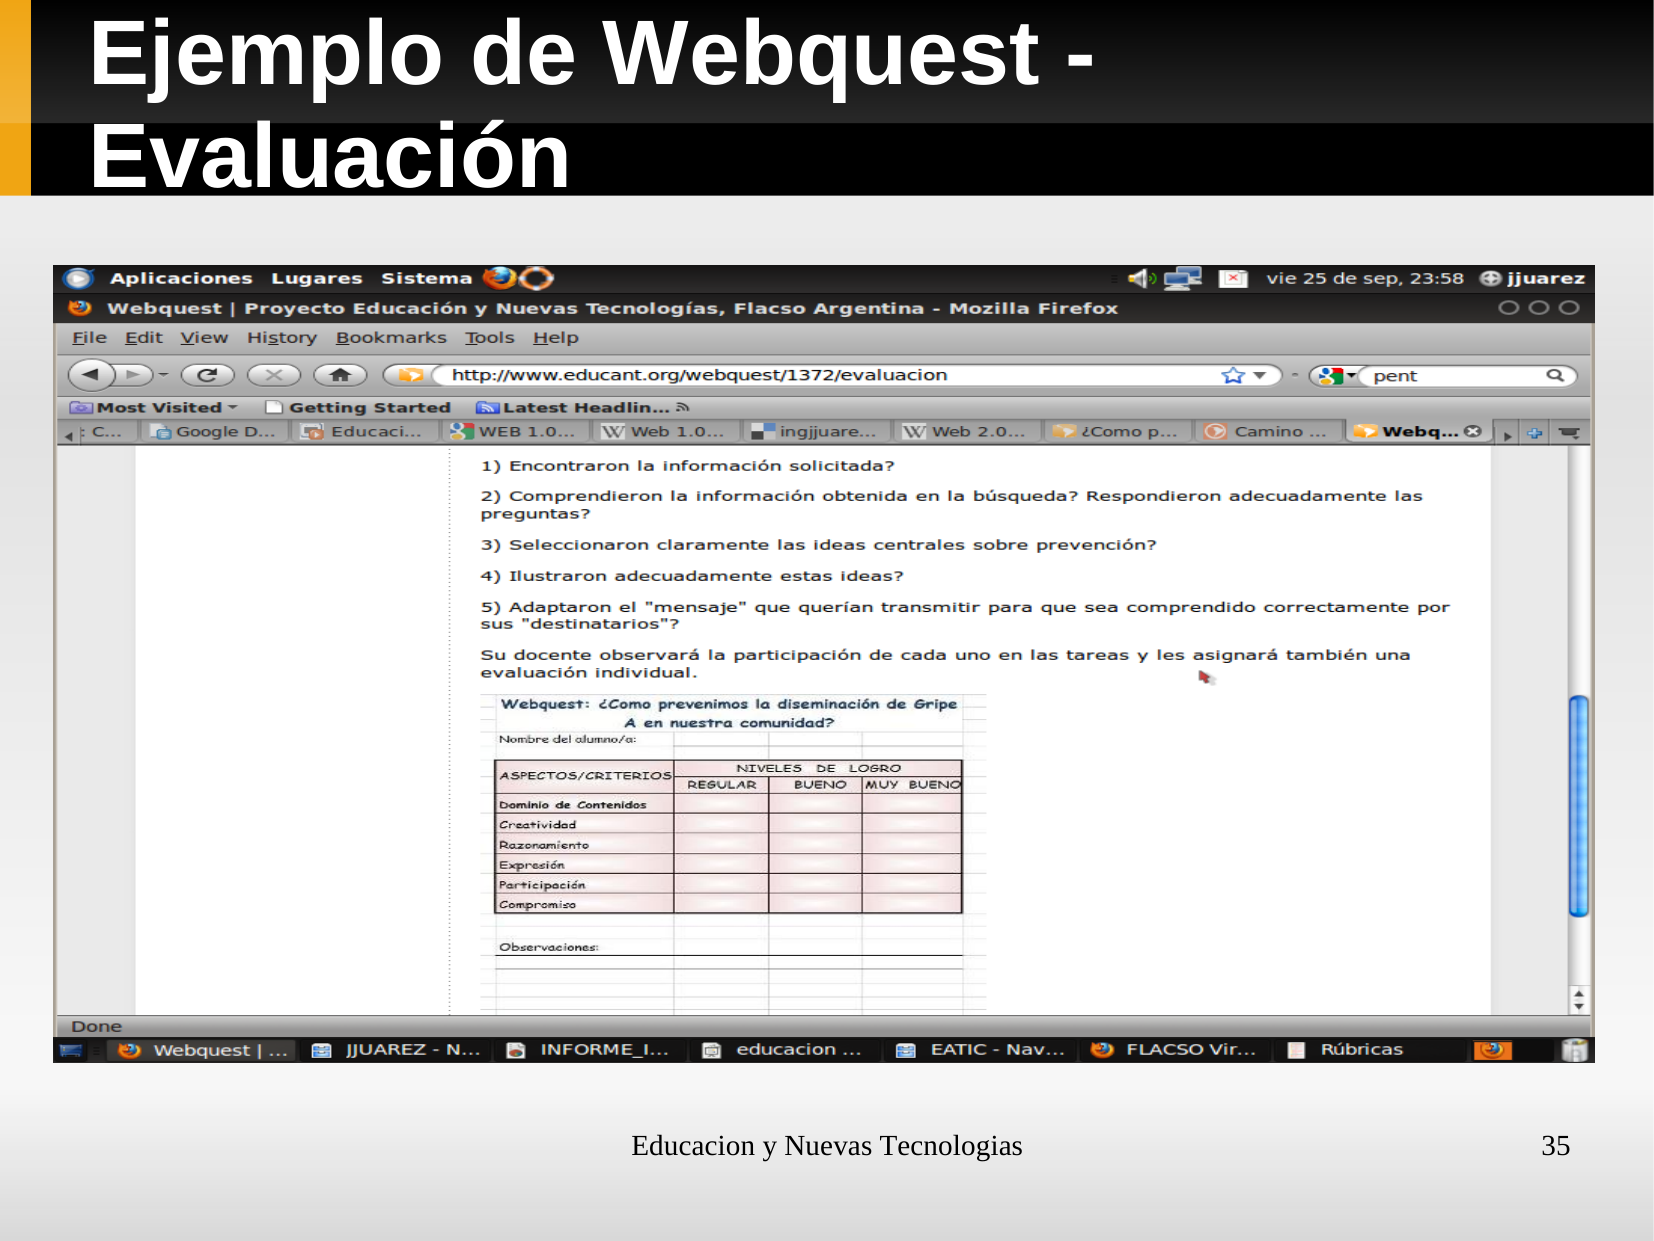

# Ejemplo de Webquest - Evaluación
Educacion y Nuevas Tecnologias
35